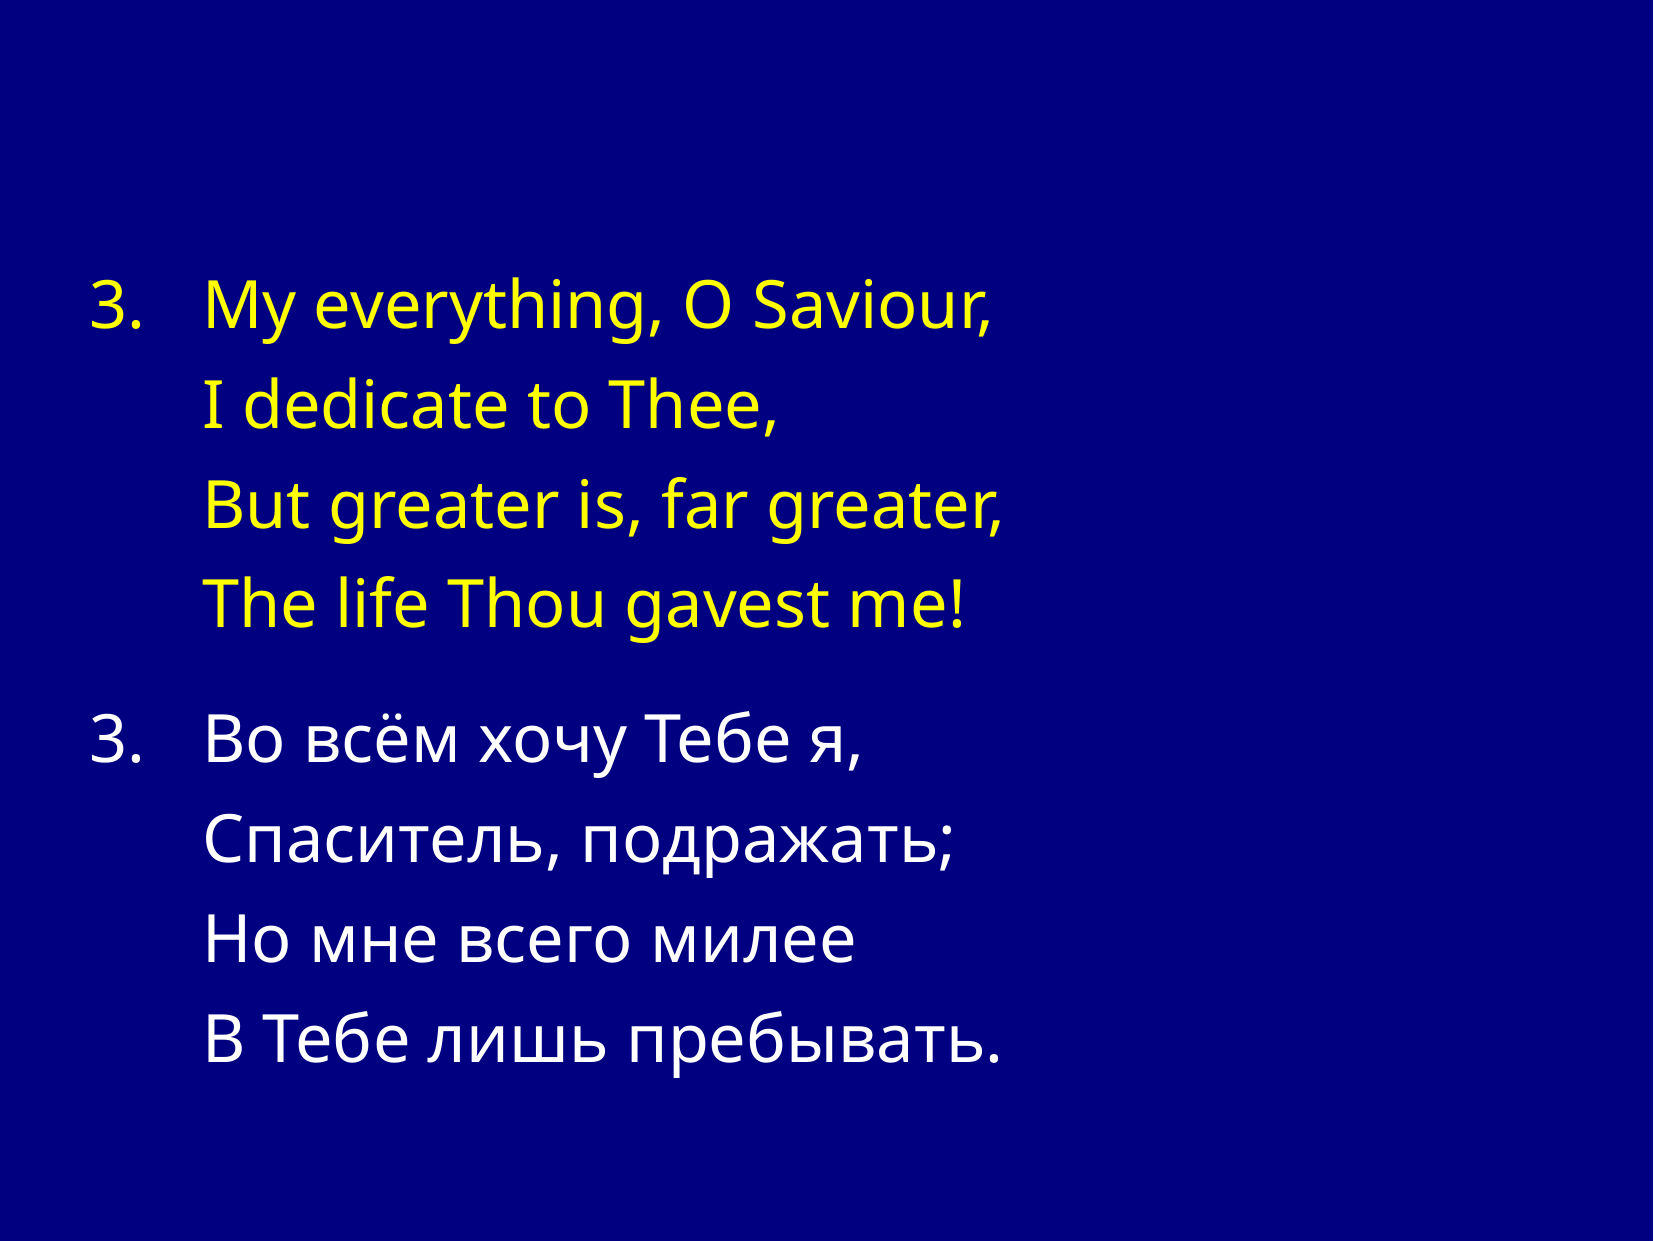

3.	My everything, O Saviour,
	I dedicate to Thee,
	But greater is, far greater,
	The life Thou gavest me!
3.	Во всём хочу Тебе я,
	Спаситель, подражать;
	Но мне всего милее
	В Тебе лишь пребывать.